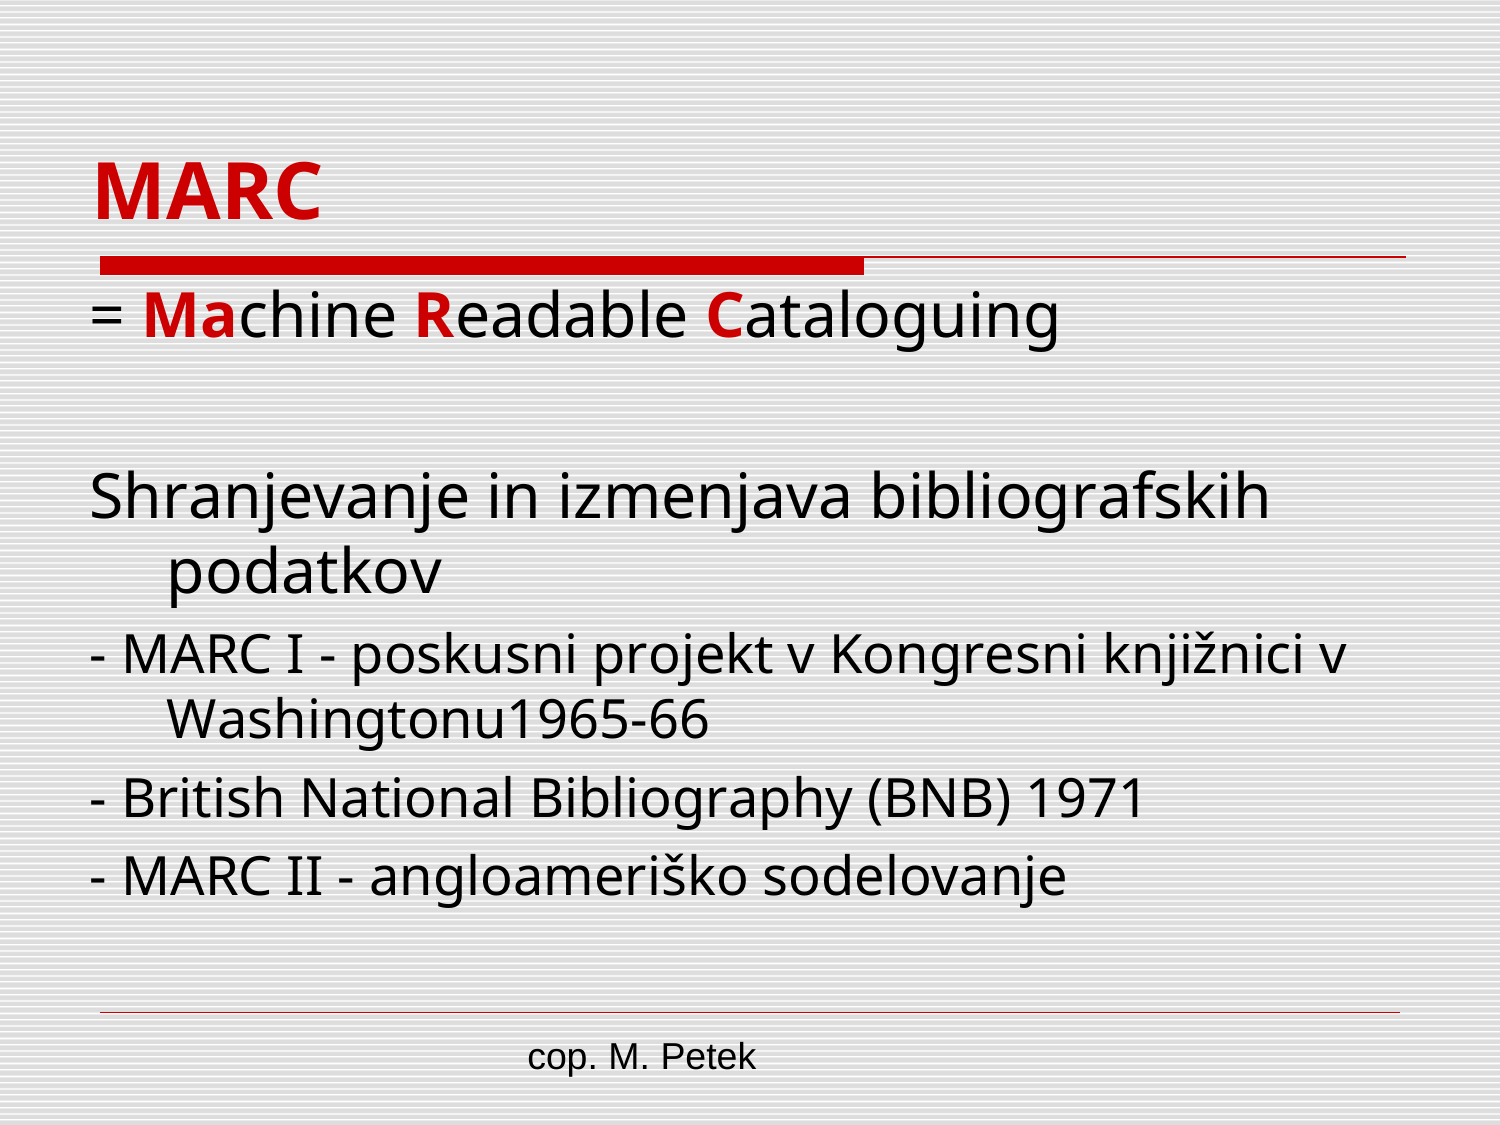

# MARC
= Machine Readable Cataloguing
Shranjevanje in izmenjava bibliografskih podatkov
- MARC I - poskusni projekt v Kongresni knjižnici v Washingtonu1965-66
- British National Bibliography (BNB) 1971
- MARC II - angloameriško sodelovanje
cop. M. Petek